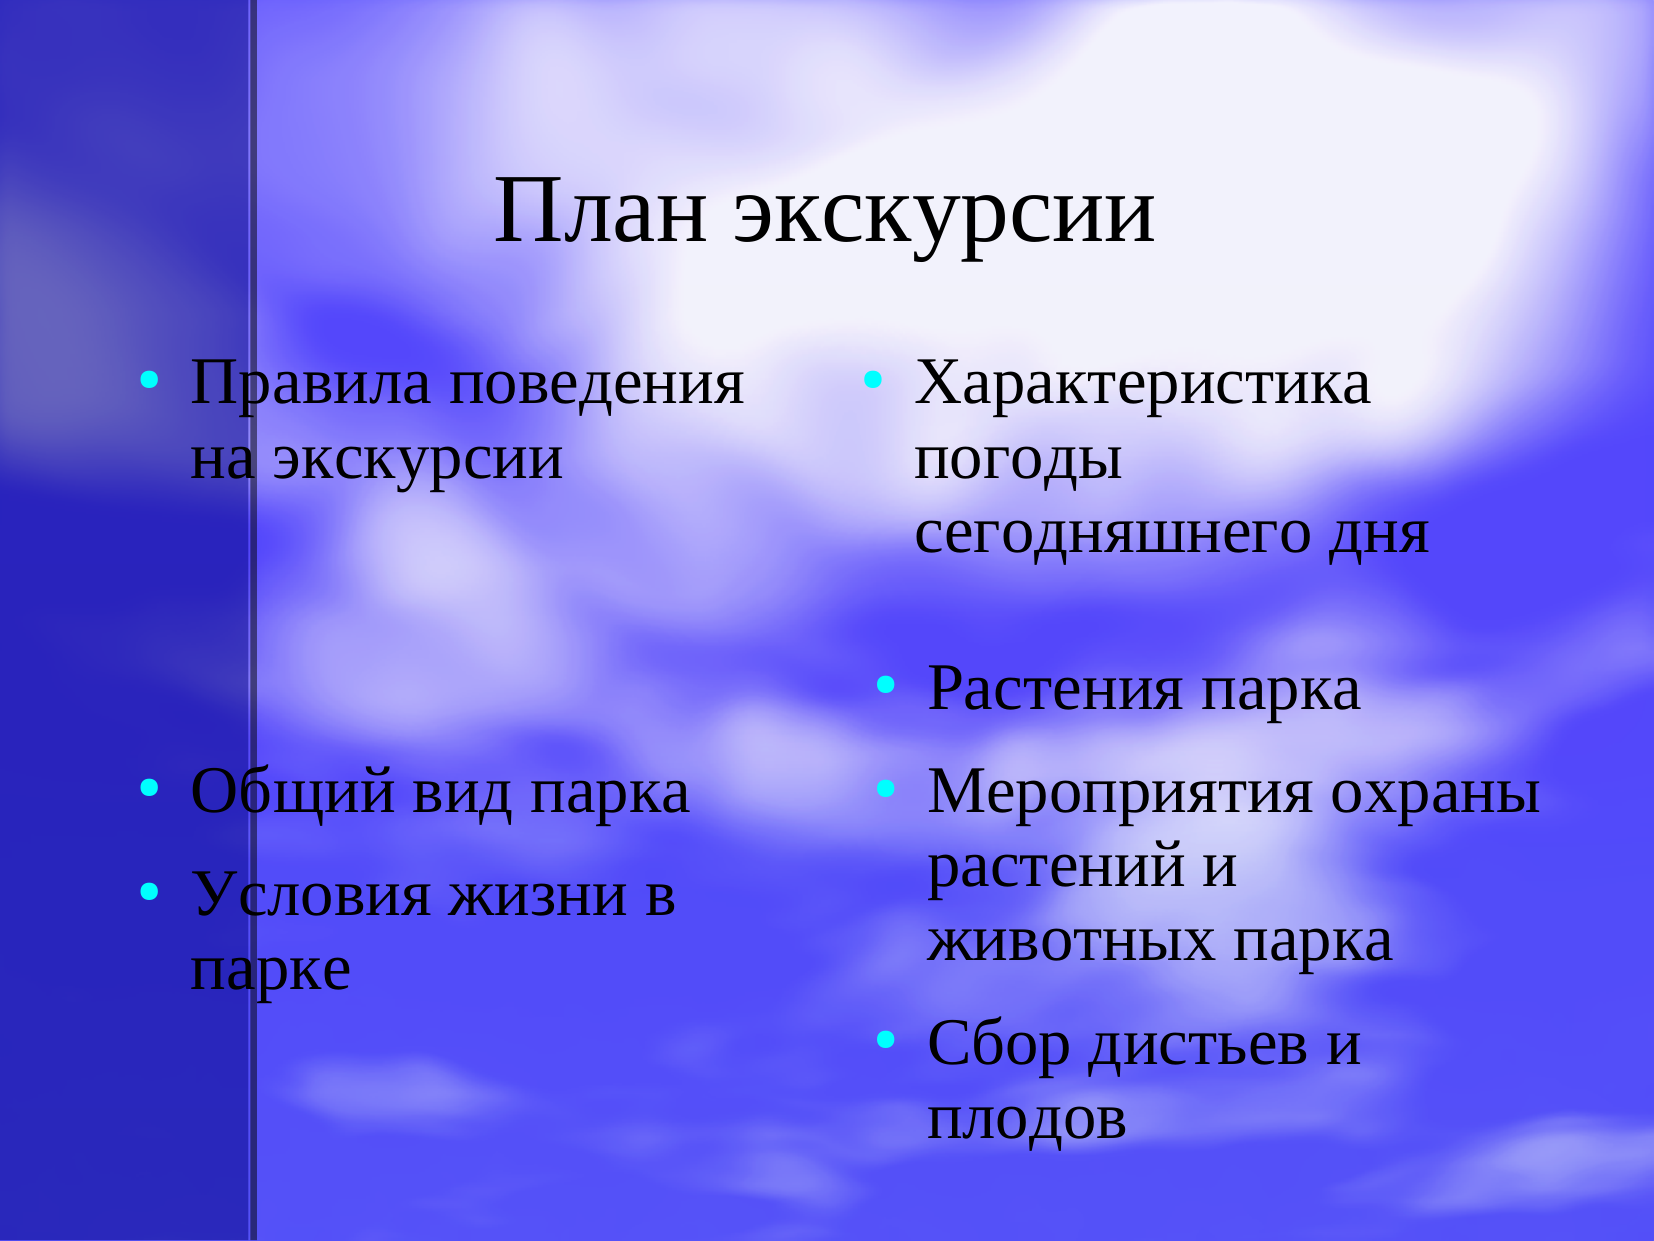

# План экскурсии
Правила поведения на экскурсии
Характеристика погоды сегодняшнего дня
Растения парка
Мероприятия охраны растений и животных парка
Сбор дистьев и плодов
Общий вид парка
Условия жизни в парке